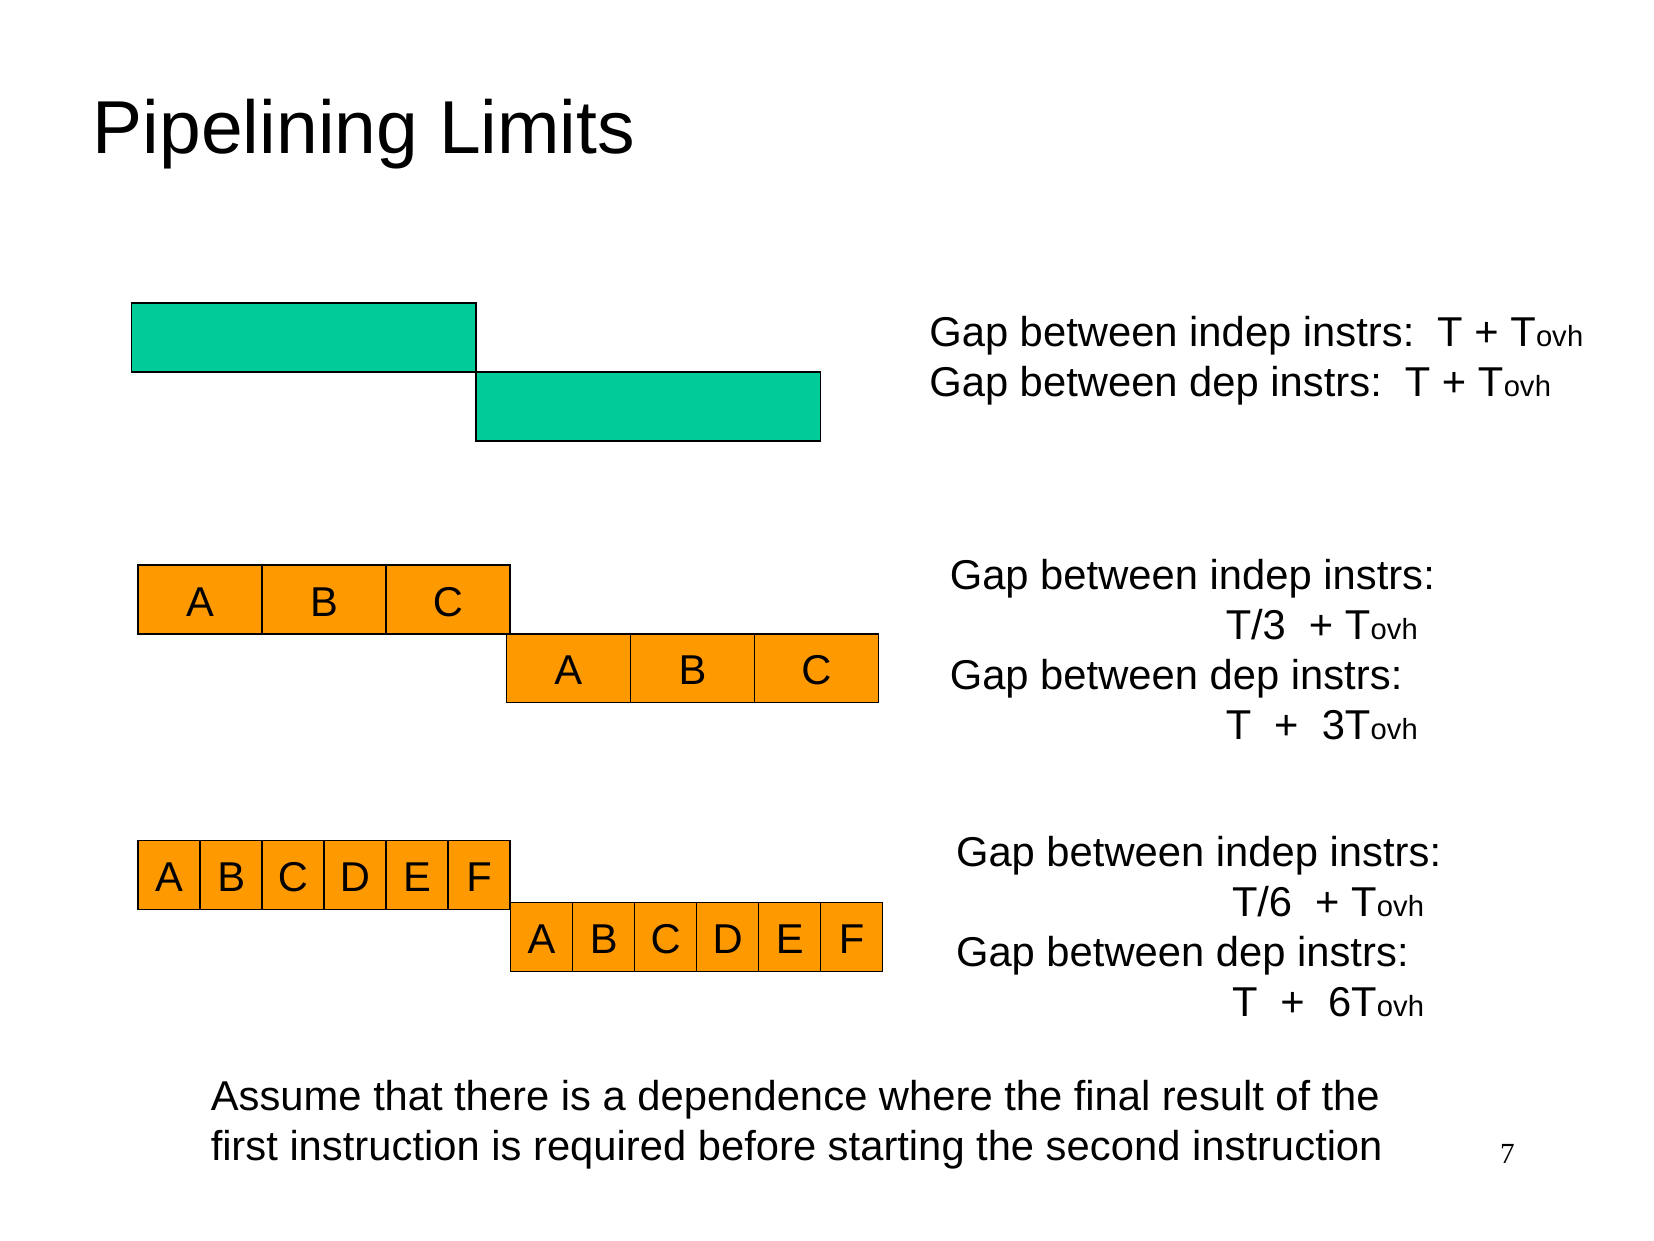

Pipelining Limits
Gap between indep instrs: T + Tovh
Gap between dep instrs: T + Tovh
Gap between indep instrs:
 T/3 + Tovh
Gap between dep instrs:
 T + 3Tovh
A
B
C
A
B
C
Gap between indep instrs:
 T/6 + Tovh
Gap between dep instrs:
 T + 6Tovh
A
B
C
D
E
F
A
B
C
D
E
F
Assume that there is a dependence where the final result of the
first instruction is required before starting the second instruction